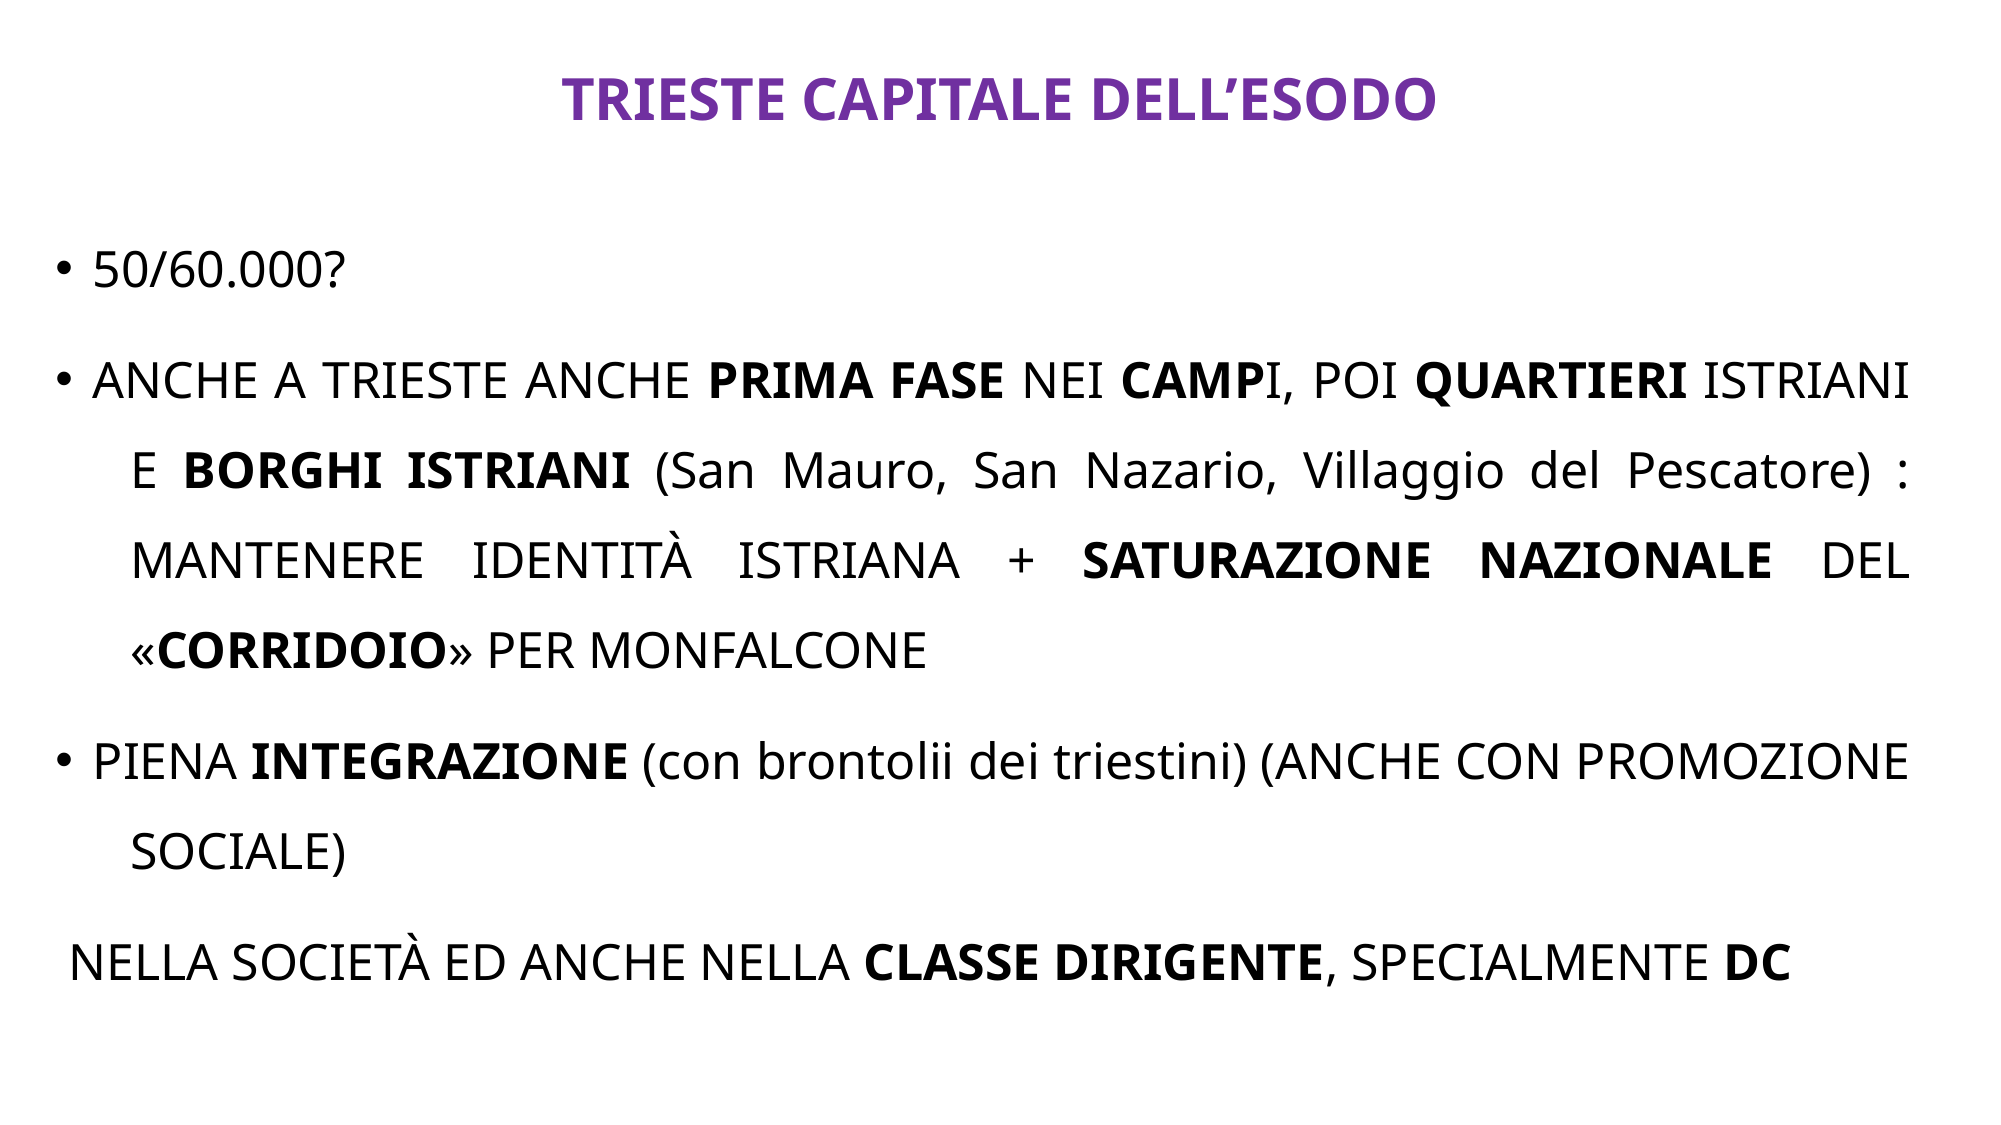

# TRIESTE CAPITALE DELL’ESODO
50/60.000?
ANCHE A TRIESTE ANCHE PRIMA FASE NEI CAMPI, POI QUARTIERI ISTRIANI E BORGHI ISTRIANI (San Mauro, San Nazario, Villaggio del Pescatore) : MANTENERE IDENTITÀ ISTRIANA + SATURAZIONE NAZIONALE DEL «CORRIDOIO» PER MONFALCONE
PIENA INTEGRAZIONE (con brontolii dei triestini) (ANCHE CON PROMOZIONE SOCIALE)
 NELLA SOCIETÀ ED ANCHE NELLA CLASSE DIRIGENTE, SPECIALMENTE DC